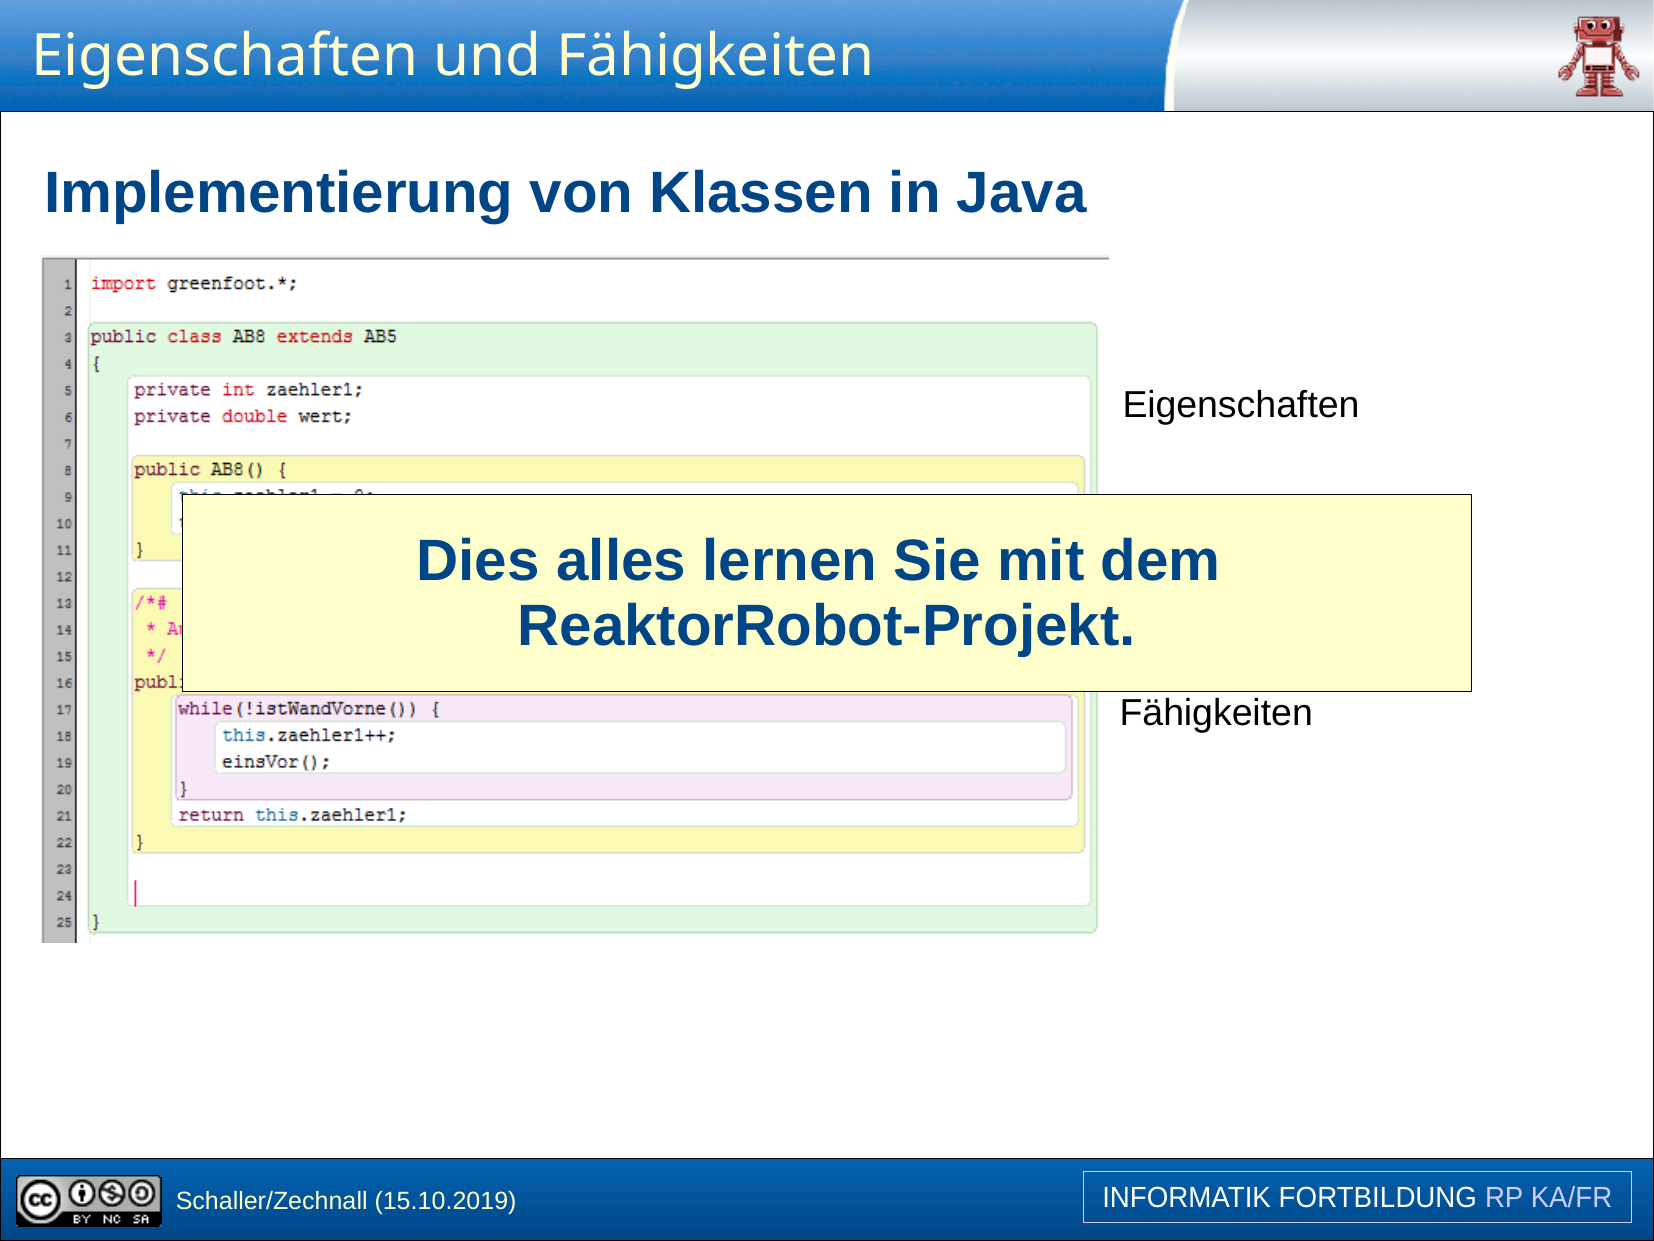

# Eigenschaften und Fähigkeiten
Implementierung von Klassen in Java
Eigenschaften
Dies alles lernen Sie mit dem
ReaktorRobot-Projekt.
Fähigkeiten
8
23.04.2009